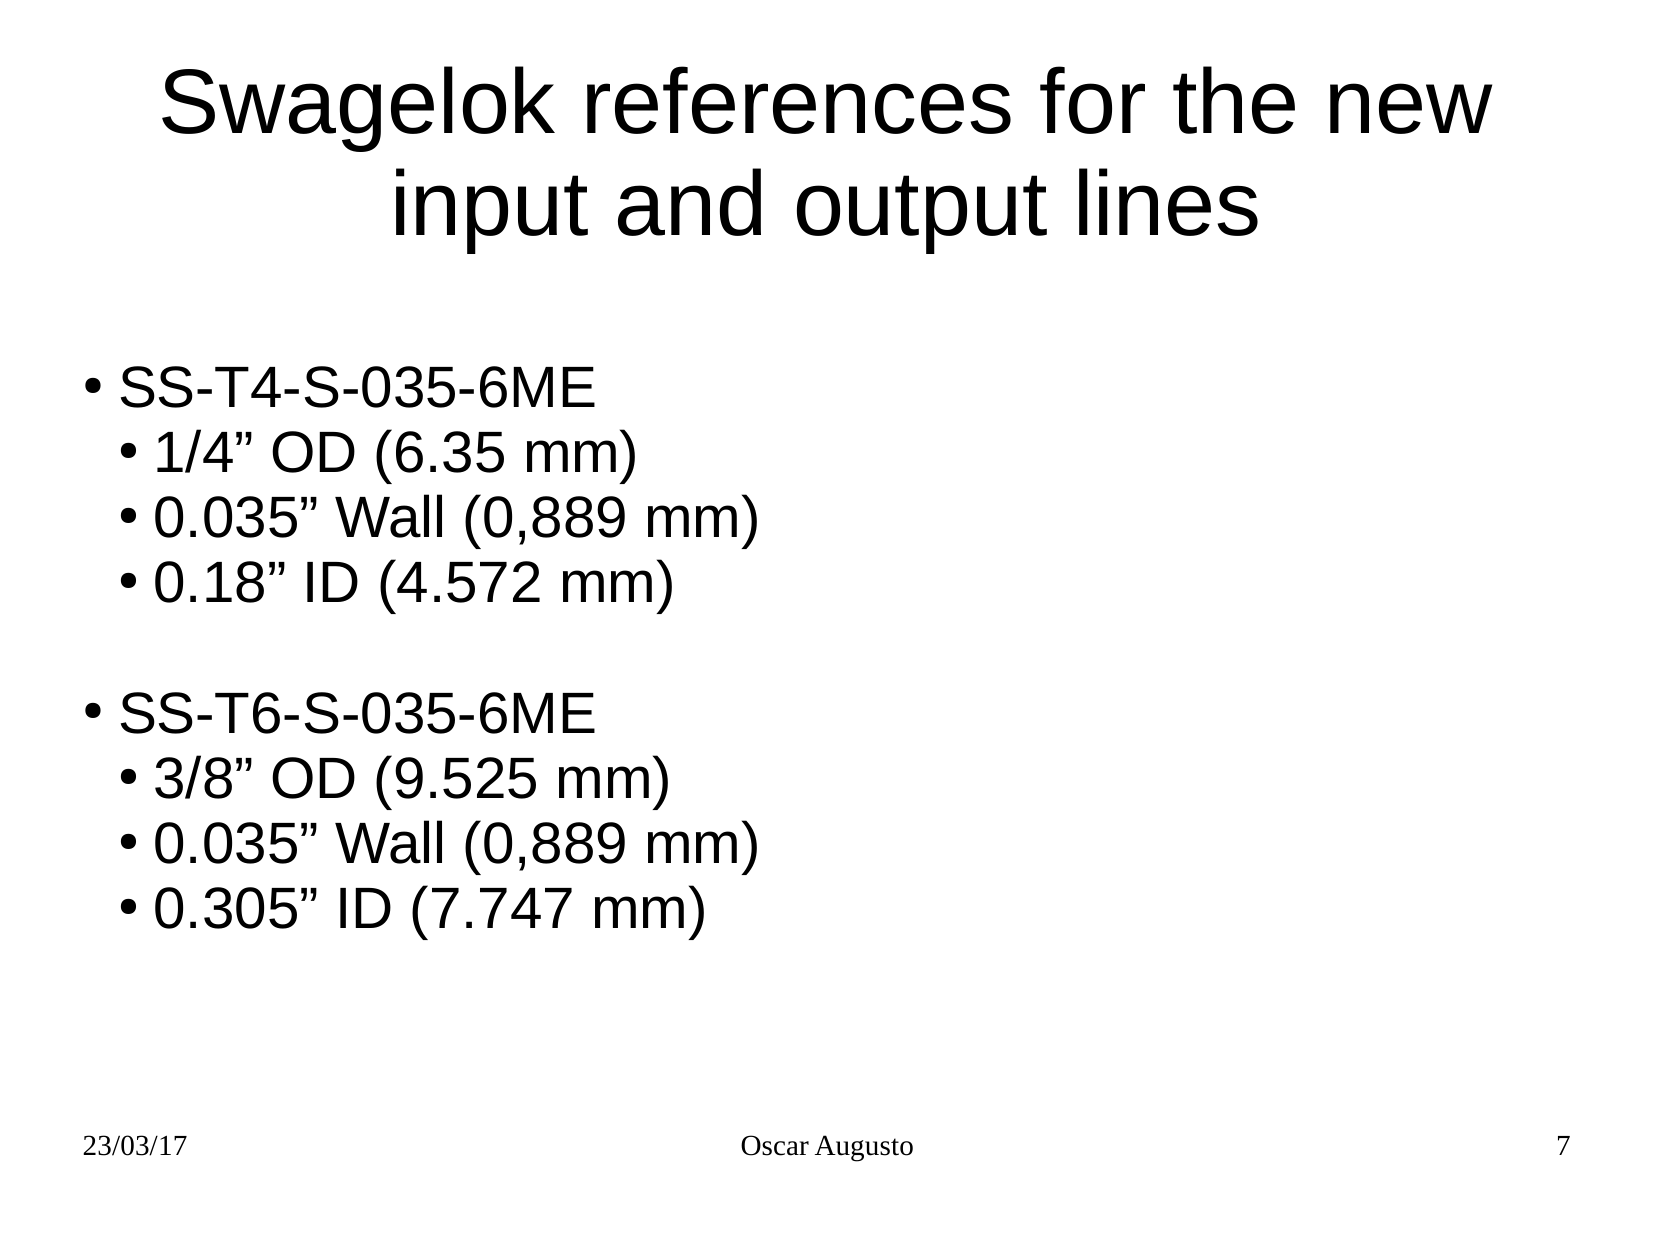

# Swagelok references for the new input and output lines
SS-T4-S-035-6ME
1/4” OD (6.35 mm)
0.035” Wall (0,889 mm)
0.18” ID (4.572 mm)
SS-T6-S-035-6ME
3/8” OD (9.525 mm)
0.035” Wall (0,889 mm)
0.305” ID (7.747 mm)
23/03/17
Oscar Augusto
7